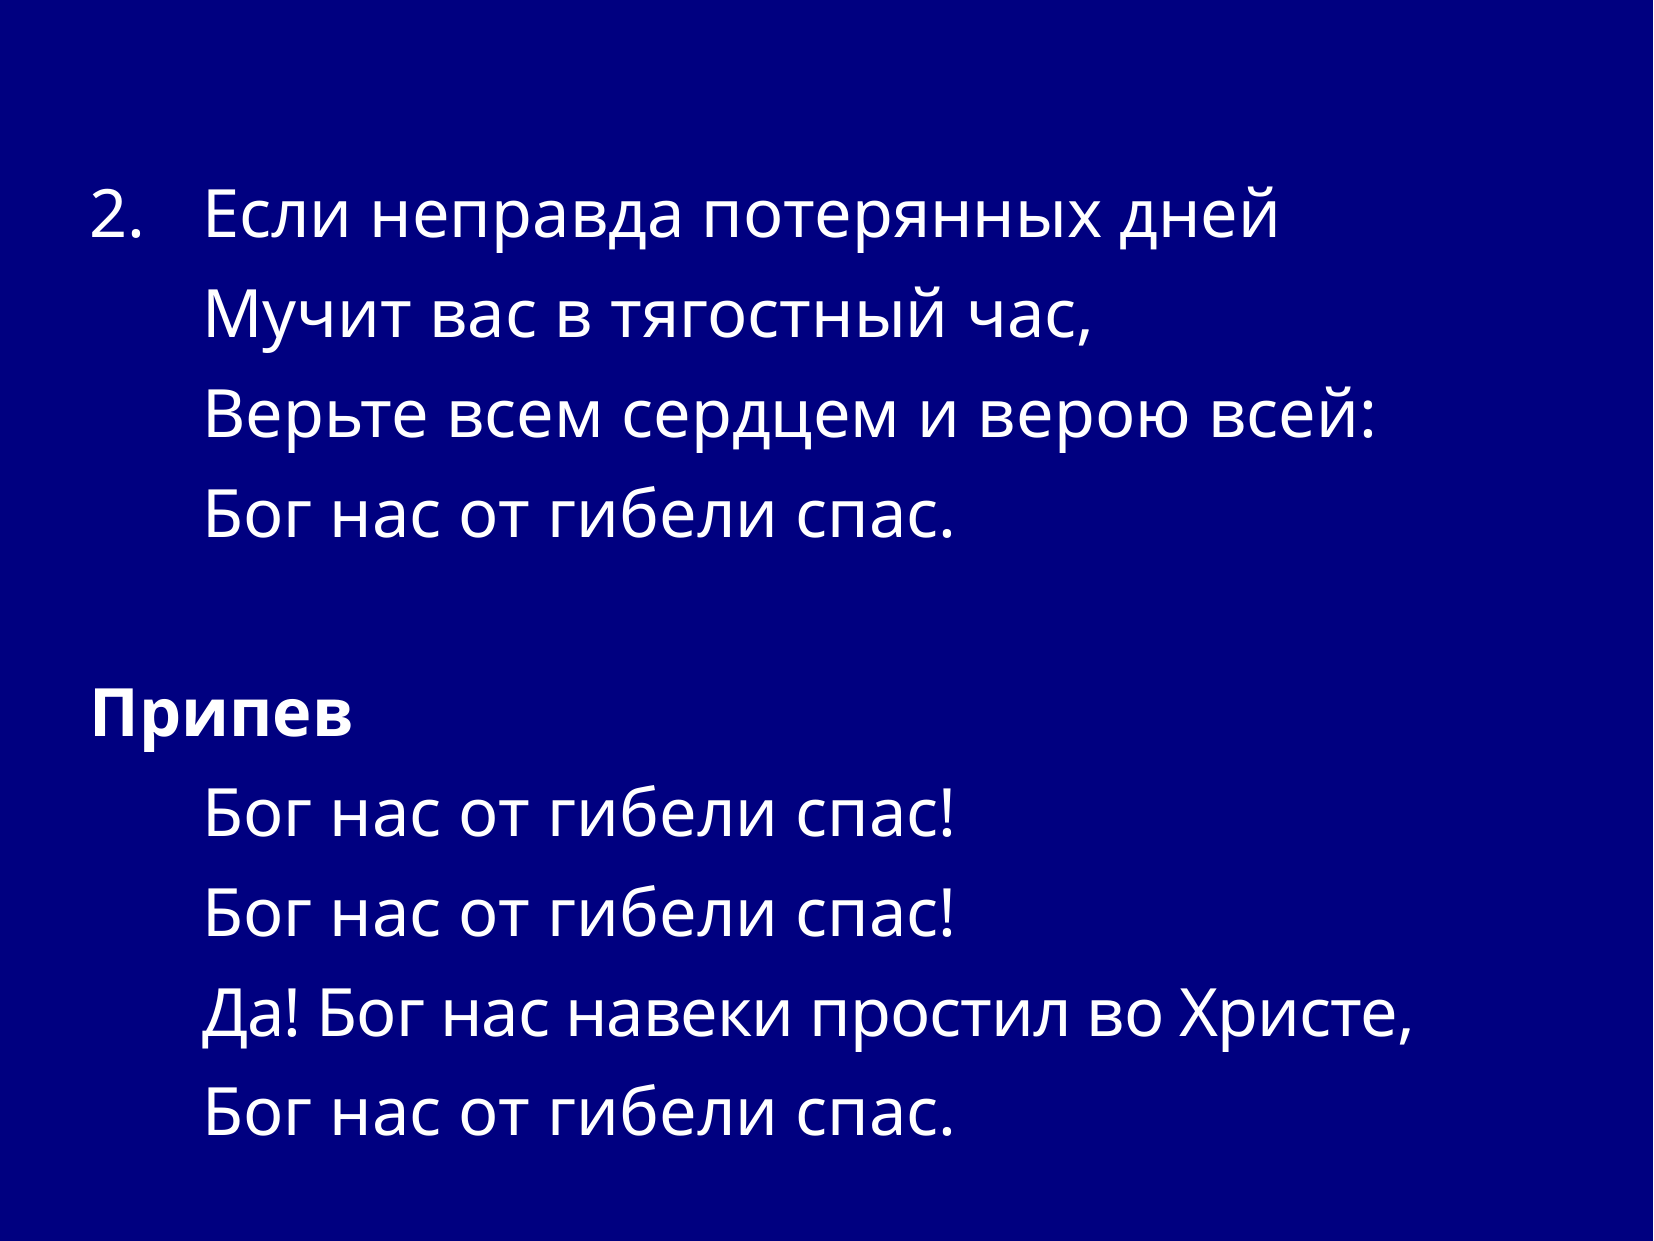

2.	Если неправда потерянных дней
	Мучит вас в тягостный час,
	Верьте всем сердцем и верою всей:
	Бог нас от гибели спас.
Припев
	Бог нас от гибели спас!
	Бог нас от гибели спас!
	Да! Бог нас навеки простил во Христе,
	Бог нас от гибели спас.